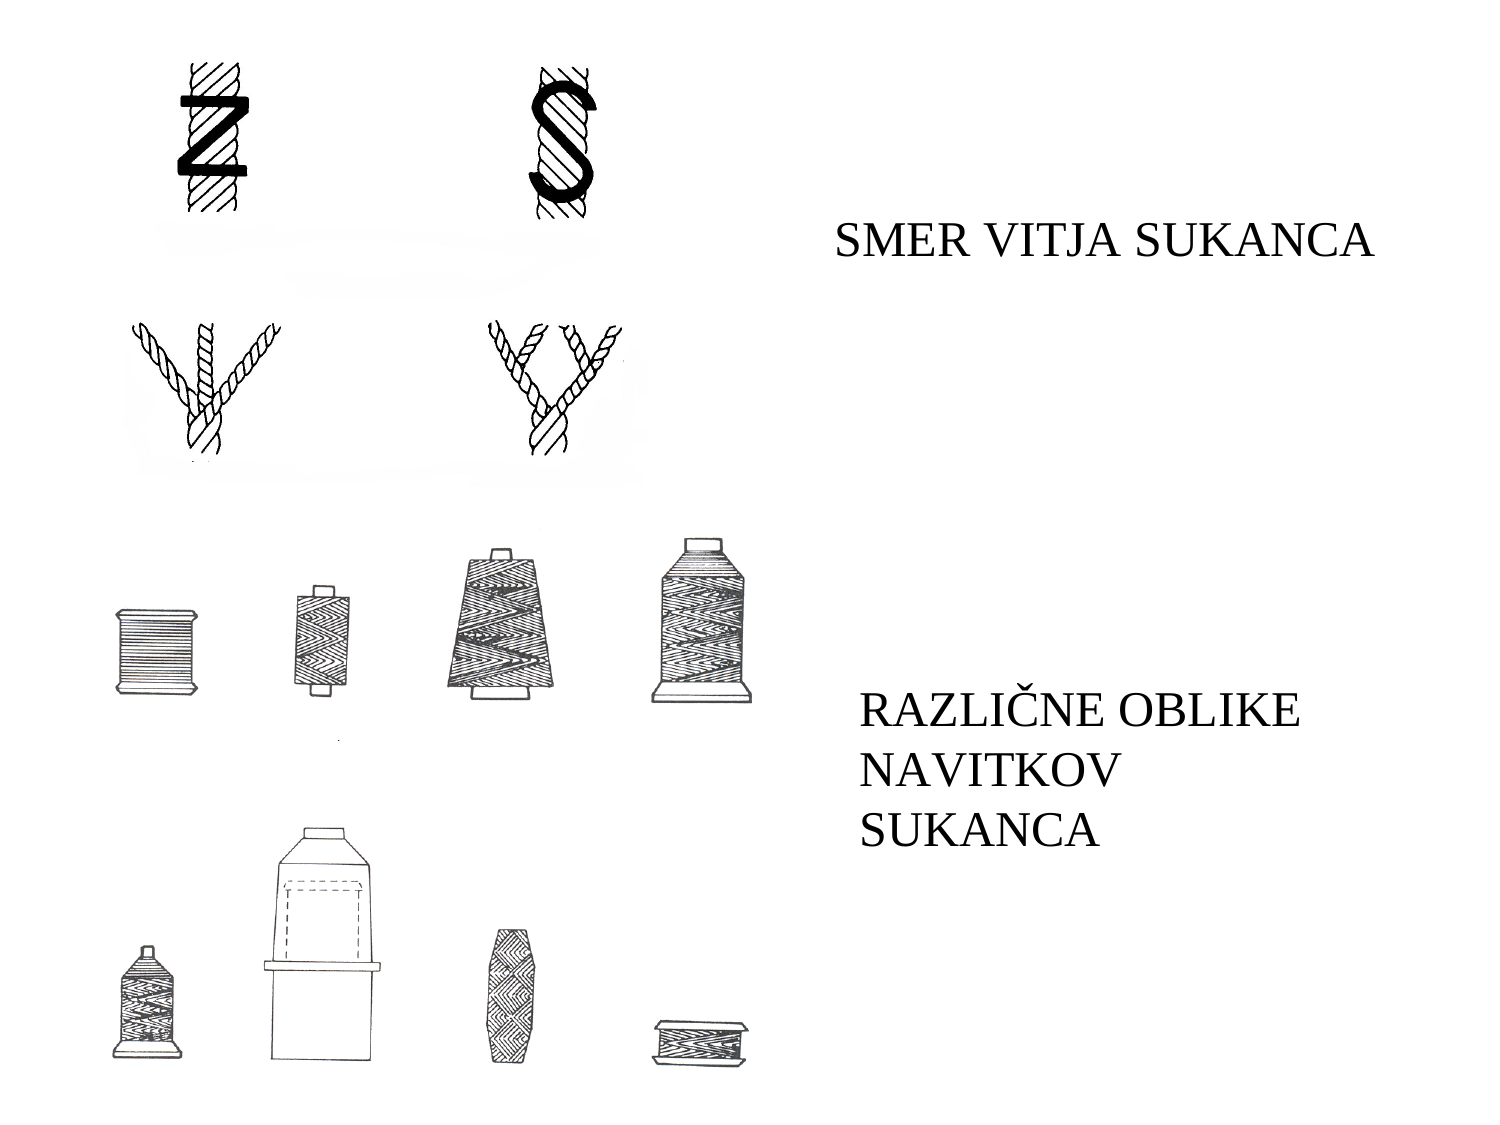

# SMER VITJA SUKANCA
RAZLIČNE OBLIKE NAVITKOV SUKANCA